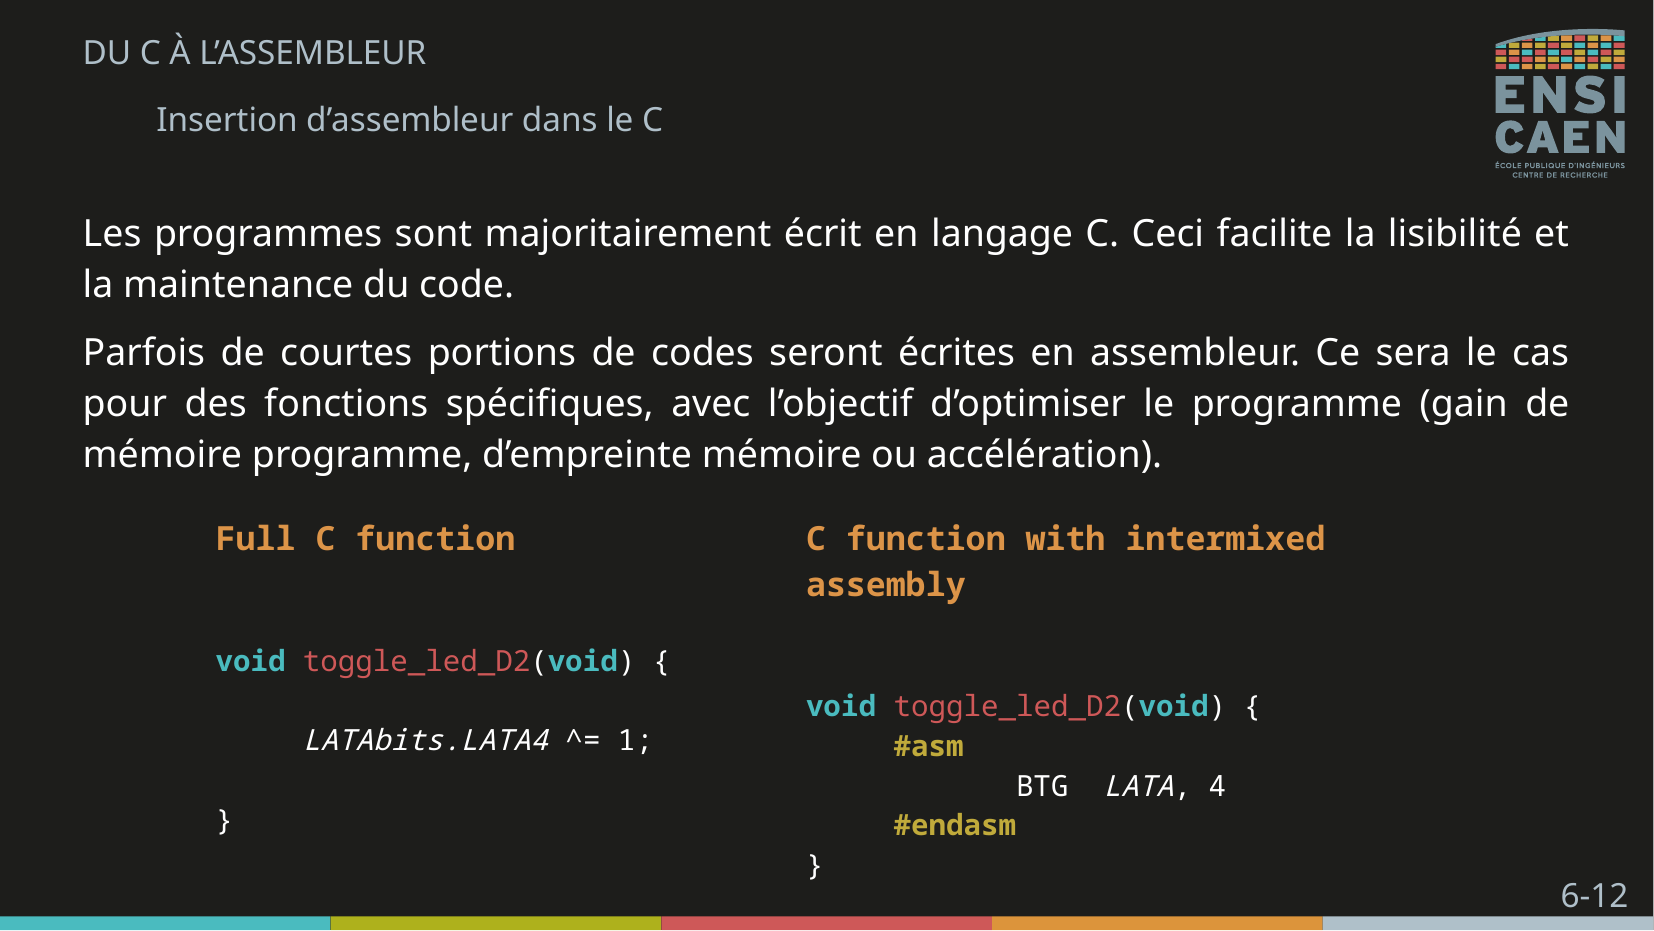

# DU C À L’ASSEMBLEUR Insertion d’assembleur dans le C
Les programmes sont majoritairement écrit en langage C. Ceci facilite la lisibilité et la maintenance du code.
Parfois de courtes portions de codes seront écrites en assembleur. Ce sera le cas pour des fonctions spécifiques, avec l’objectif d’optimiser le programme (gain de mémoire programme, d’empreinte mémoire ou accélération).
Full C function
void toggle_led_D2(void) {
 LATAbits.LATA4 ^= 1;
}
C function with intermixed assembly
void toggle_led_D2(void) {
 #asm
 BTG LATA, 4
 #endasm
}